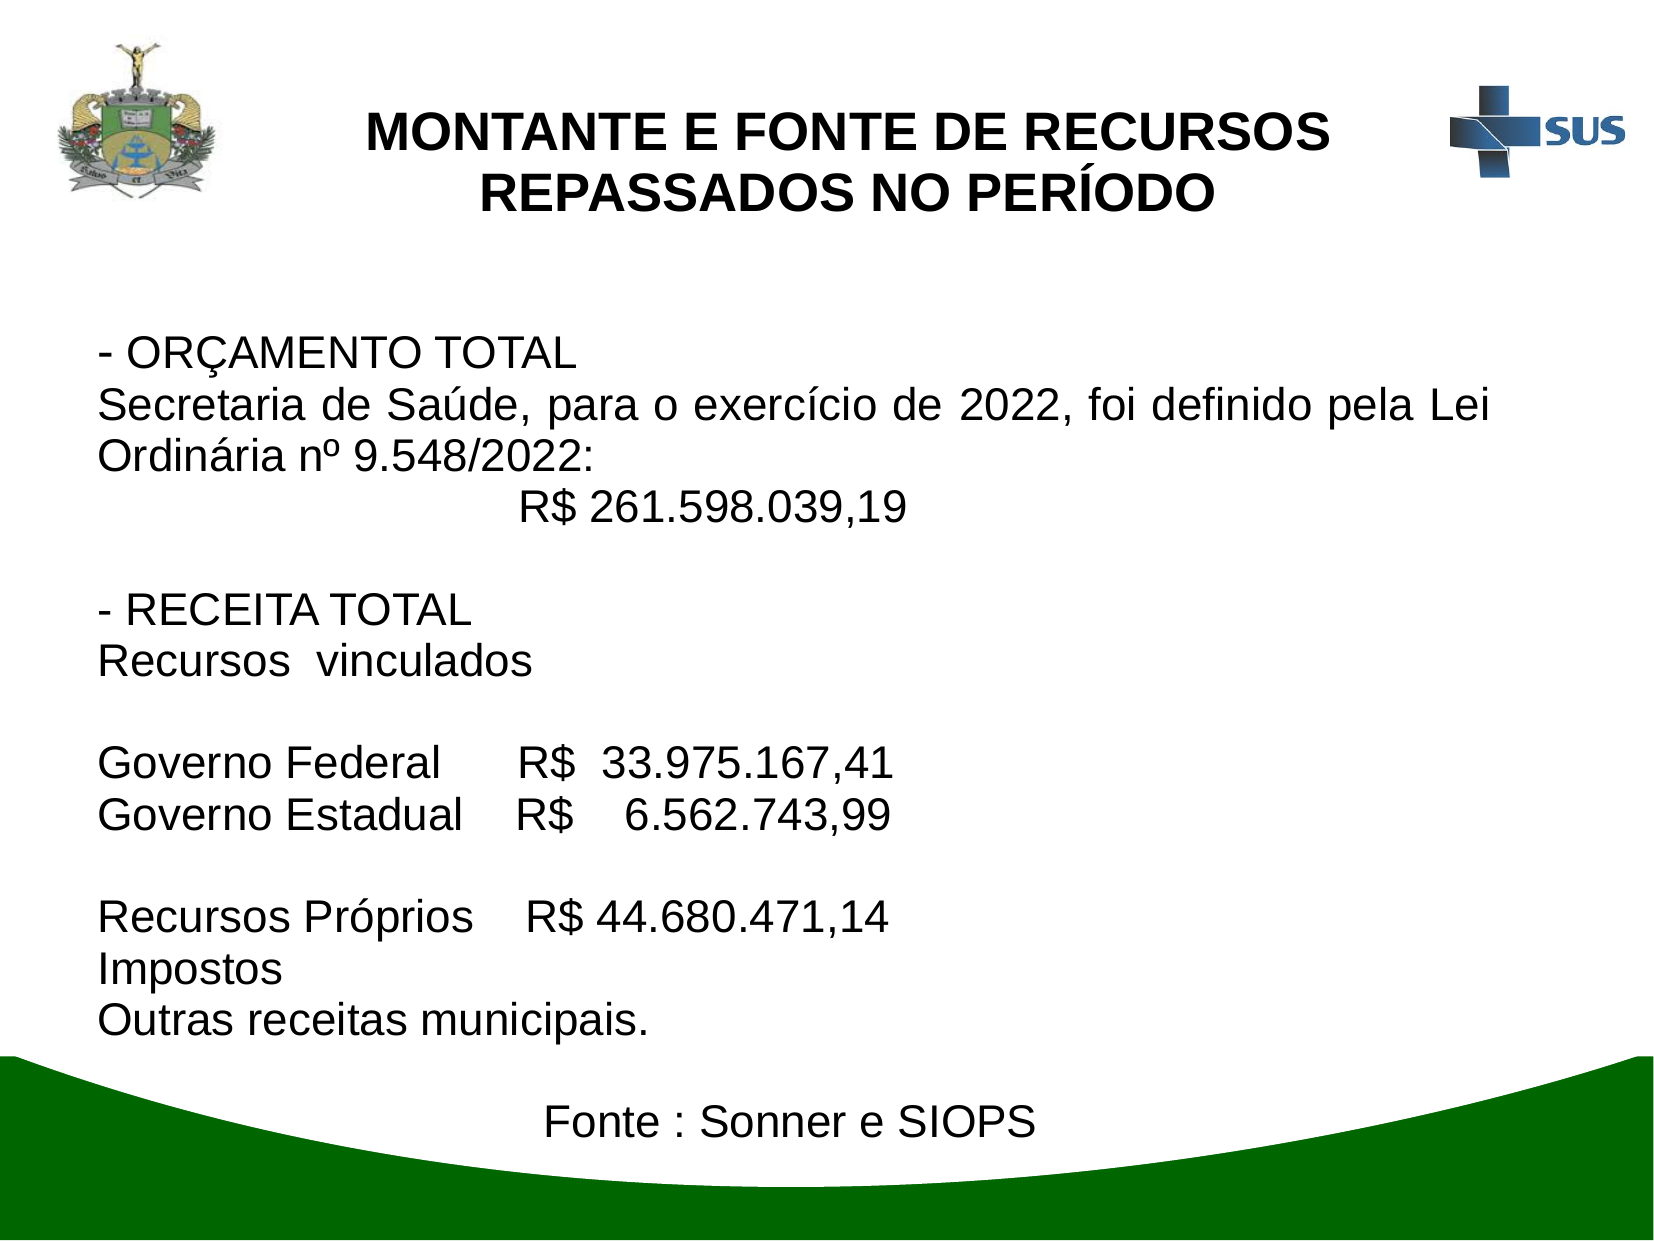

MONTANTE E FONTE DE RECURSOS REPASSADOS NO PERÍODO
- ORÇAMENTO TOTAL
Secretaria de Saúde, para o exercício de 2022, foi definido pela Lei Ordinária nº 9.548/2022:
 R$ 261.598.039,19
- RECEITA TOTAL
Recursos vinculados
Governo Federal R$ 33.975.167,41
Governo Estadual R$ 6.562.743,99
Recursos Próprios R$ 44.680.471,14
Impostos
Outras receitas municipais.
 Fonte : Sonner e SIOPS